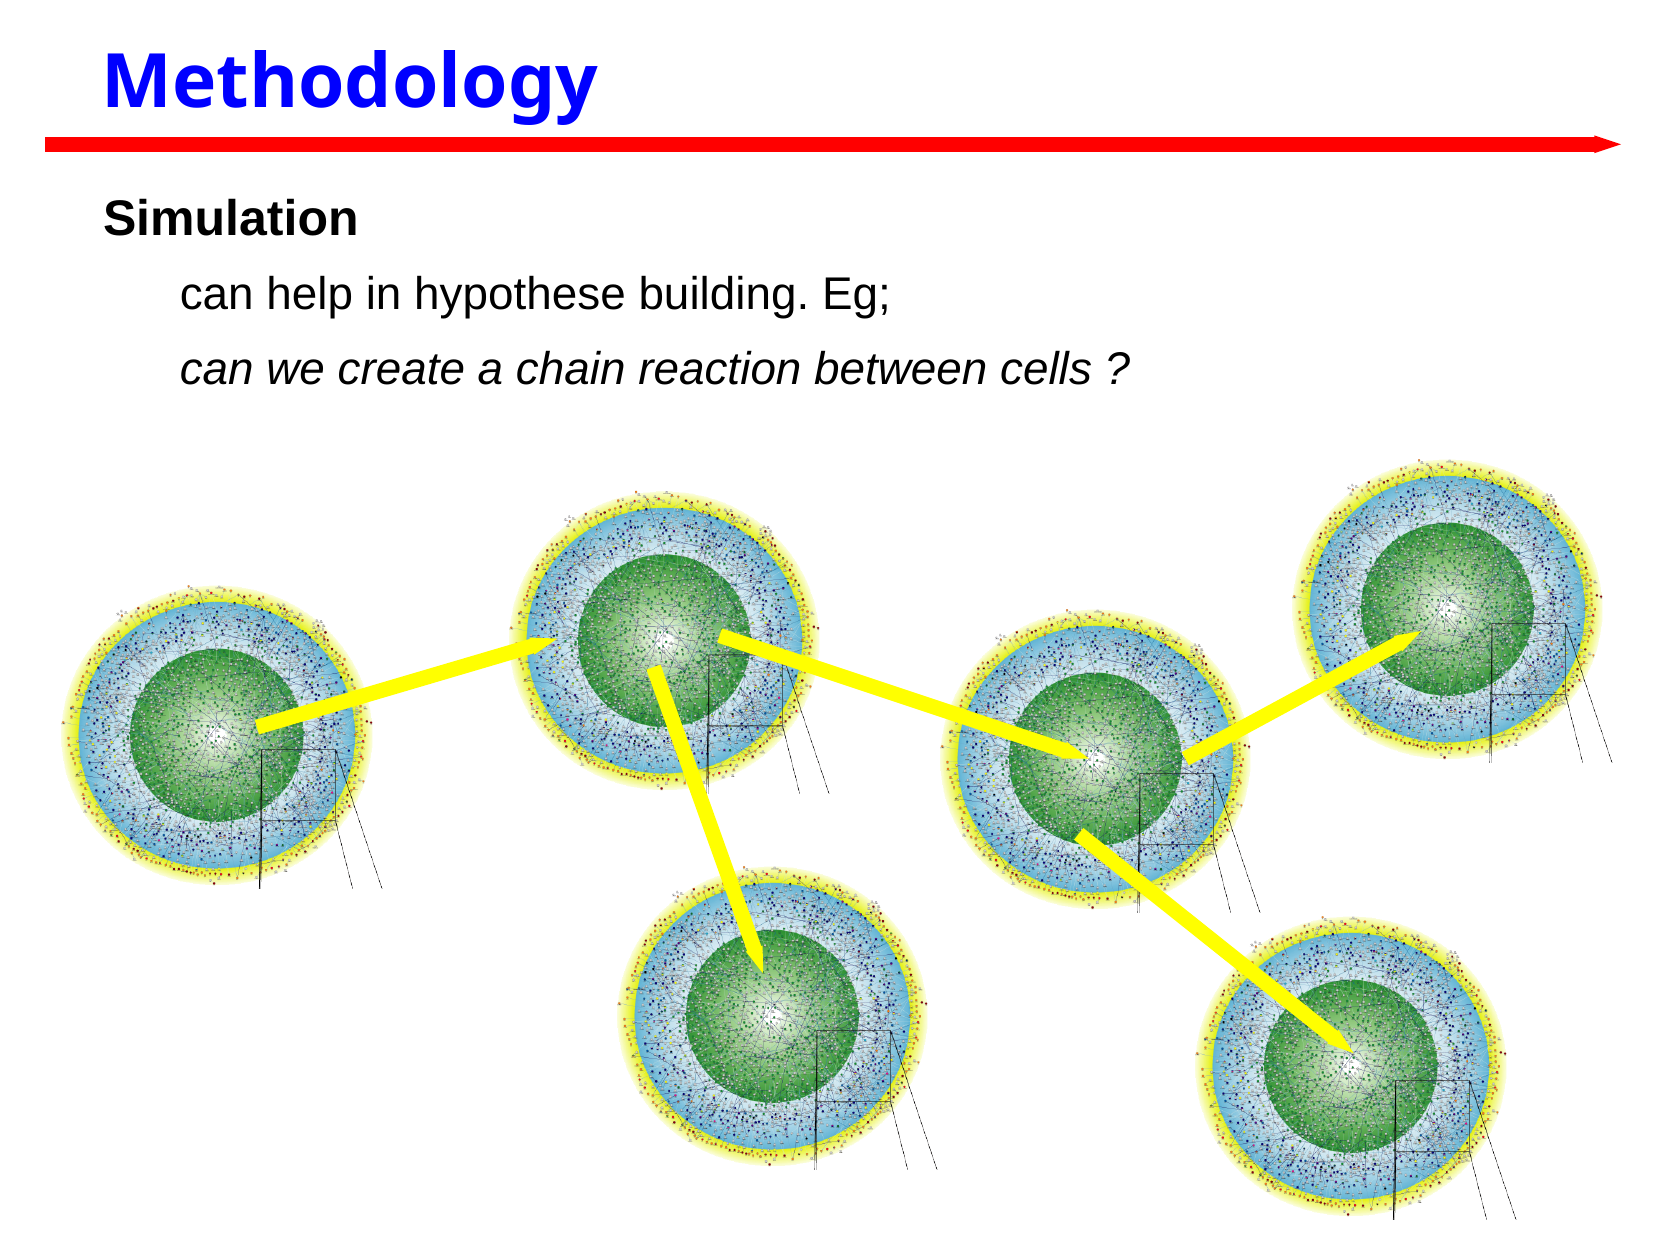

# Methodology
Simulation
can help in hypothese building. Eg;
can we create a chain reaction between cells ?